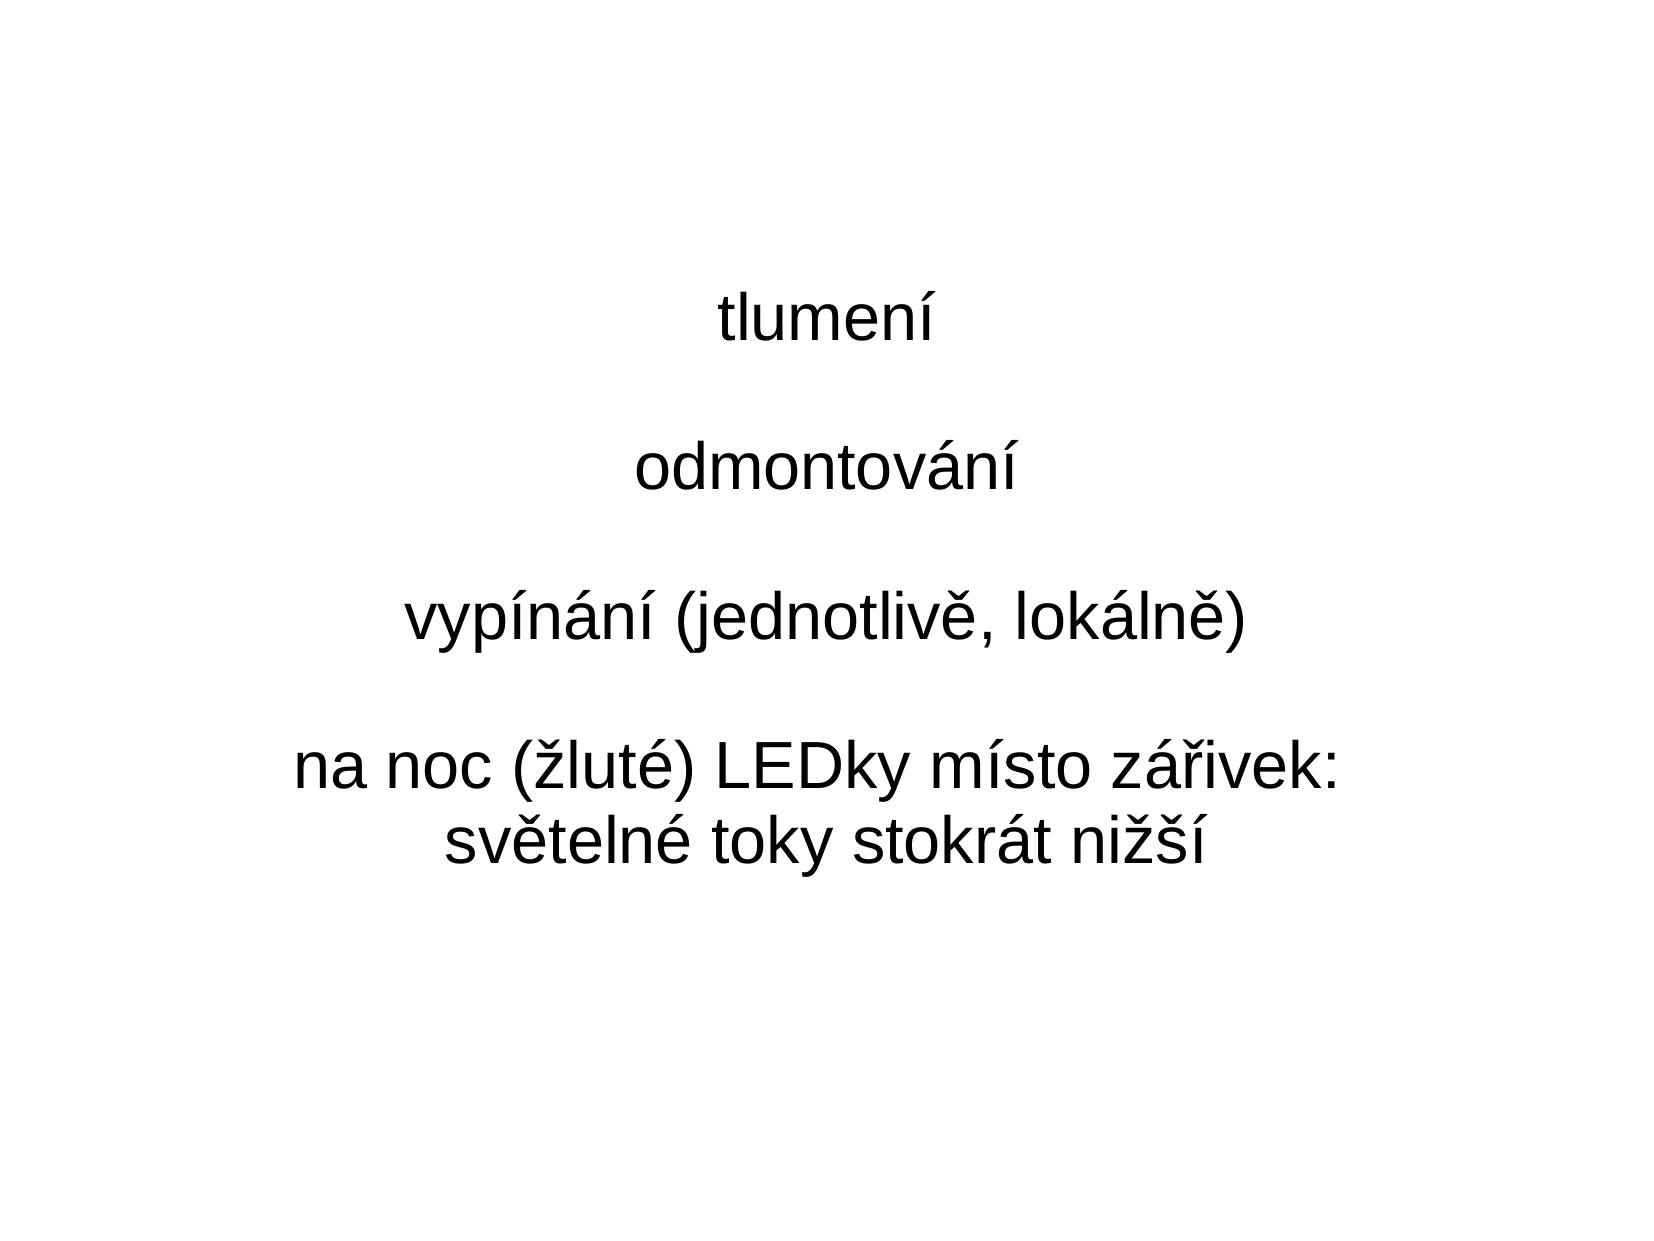

# tlumení
odmontování
vypínání (jednotlivě, lokálně)
na noc (žluté) LEDky místo zářivek:
světelné toky stokrát nižší